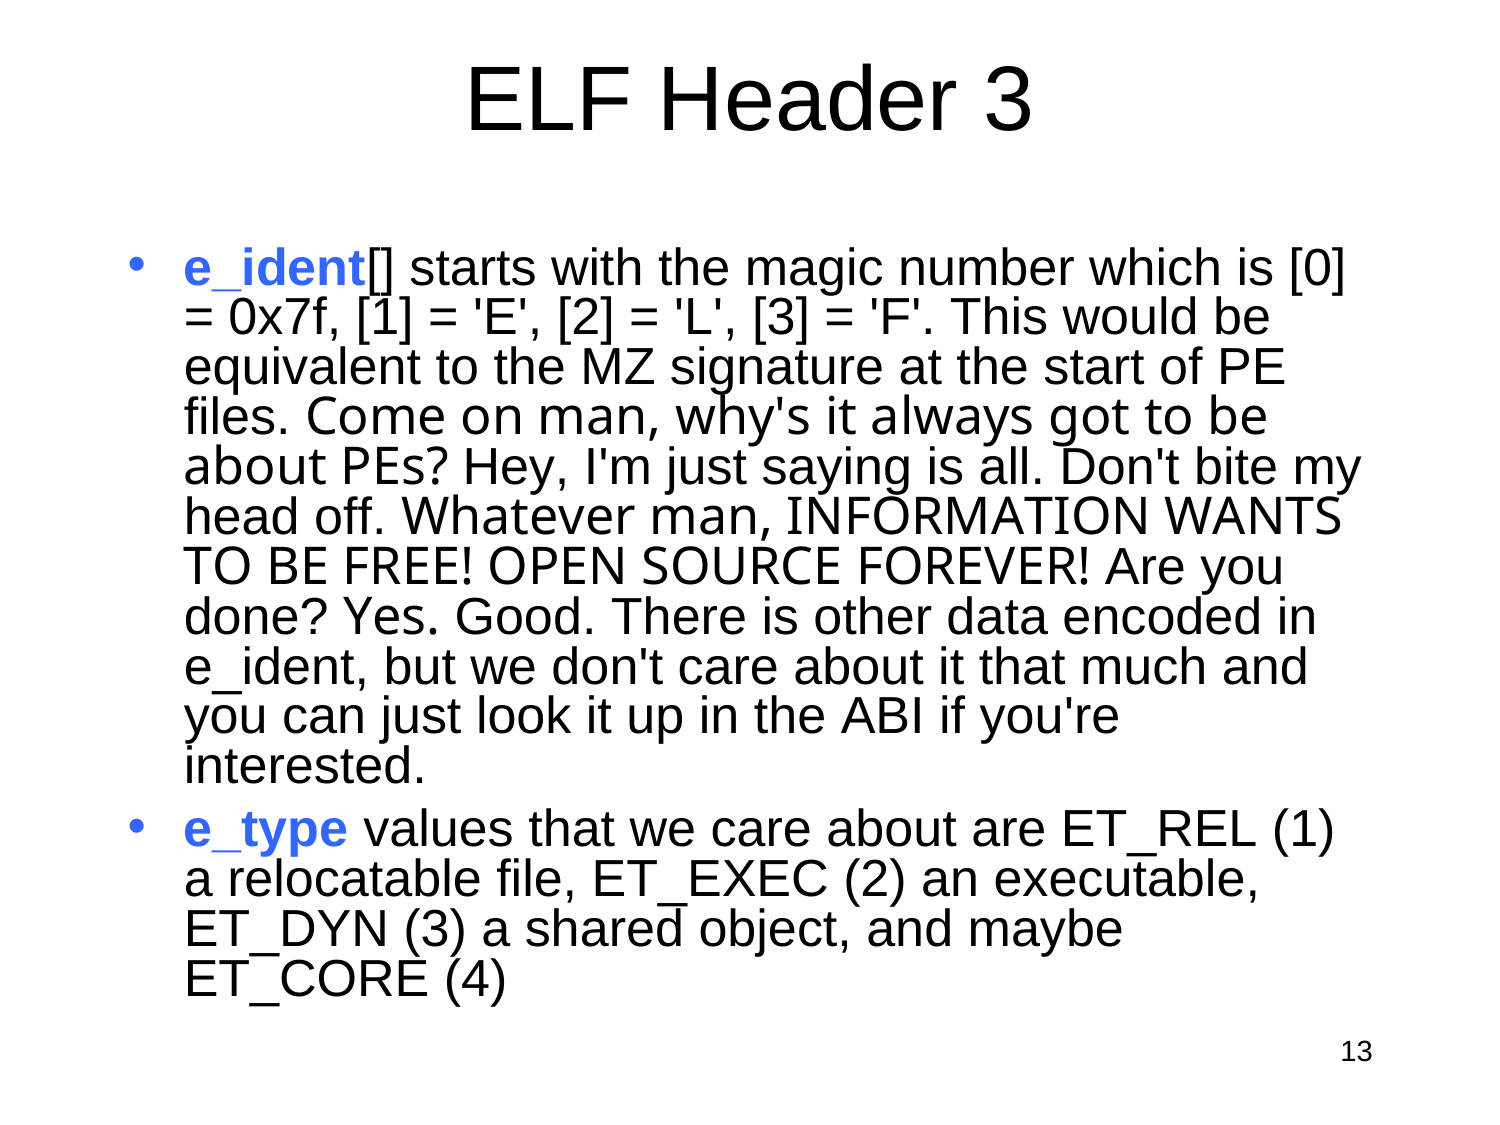

# ELF Header 3
e_ident[] starts with the magic number which is [0] = 0x7f, [1] = 'E', [2] = 'L', [3] = 'F'. This would be equivalent to the MZ signature at the start of PE files. Come on man, why's it always got to be about PEs? Hey, I'm just saying is all. Don't bite my head off. Whatever man, INFORMATION WANTS TO BE FREE! OPEN SOURCE FOREVER! Are you done? Yes. Good. There is other data encoded in e_ident, but we don't care about it that much and you can just look it up in the ABI if you're interested.
e_type values that we care about are ET_REL (1) a relocatable file, ET_EXEC (2) an executable, ET_DYN (3) a shared object, and maybe ET_CORE (4)